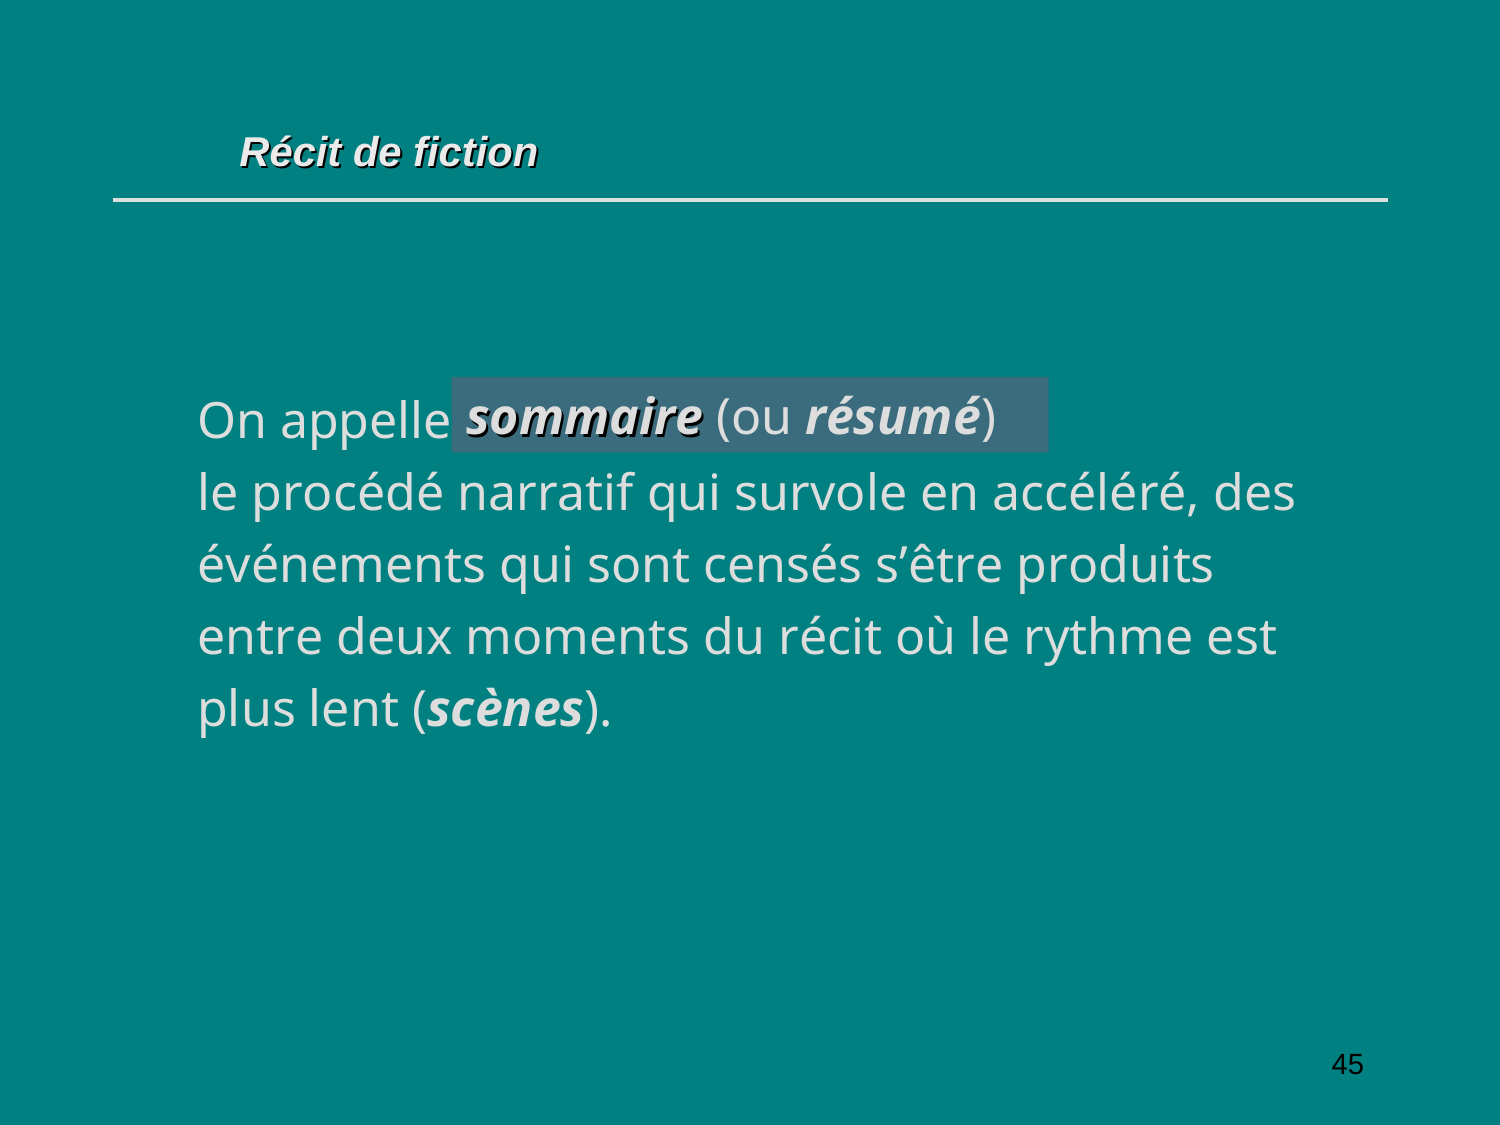

Récit de fiction
On appelle …
le procédé narratif qui survole en accéléré, des événements qui sont censés s’être produits entre deux moments du récit où le rythme est plus lent (scènes).
sommaire (ou résumé)
45